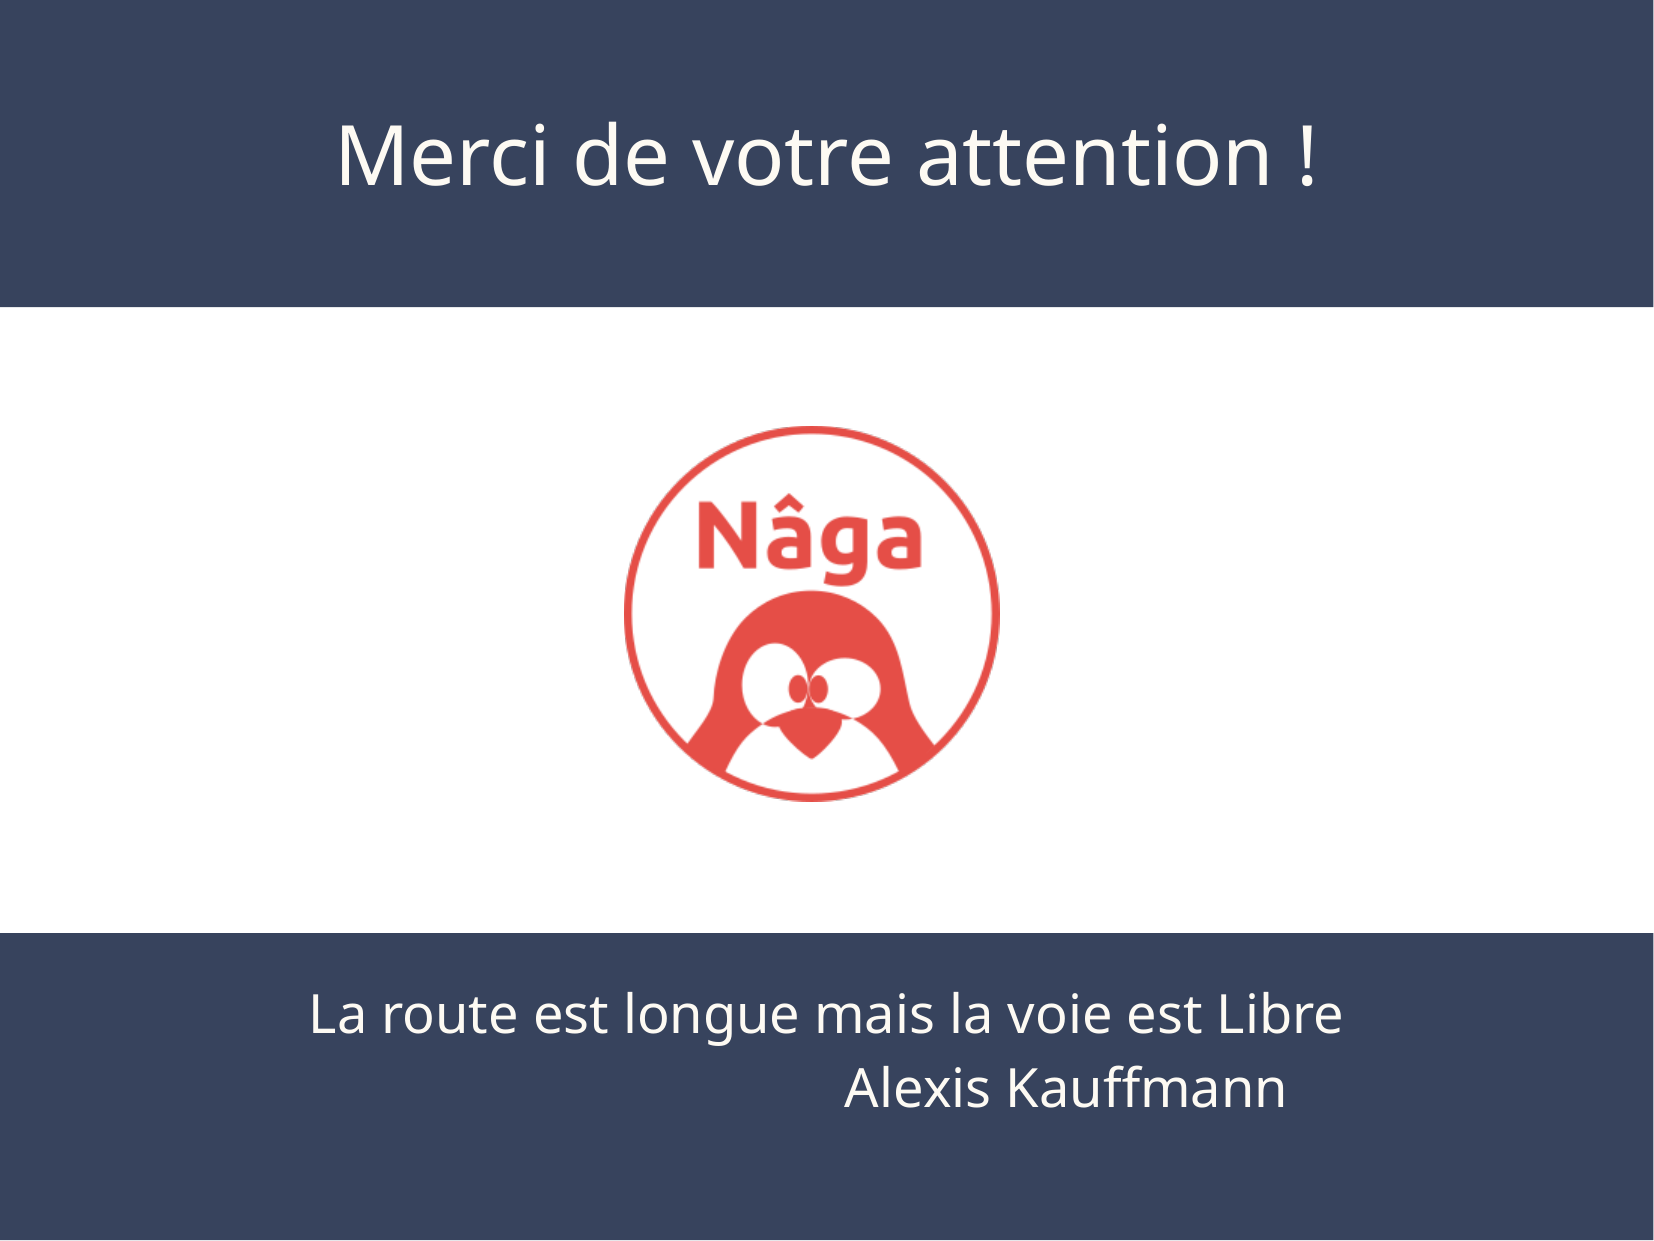

Merci de votre attention !
La route est longue mais la voie est Libre
Alexis Kauffmann